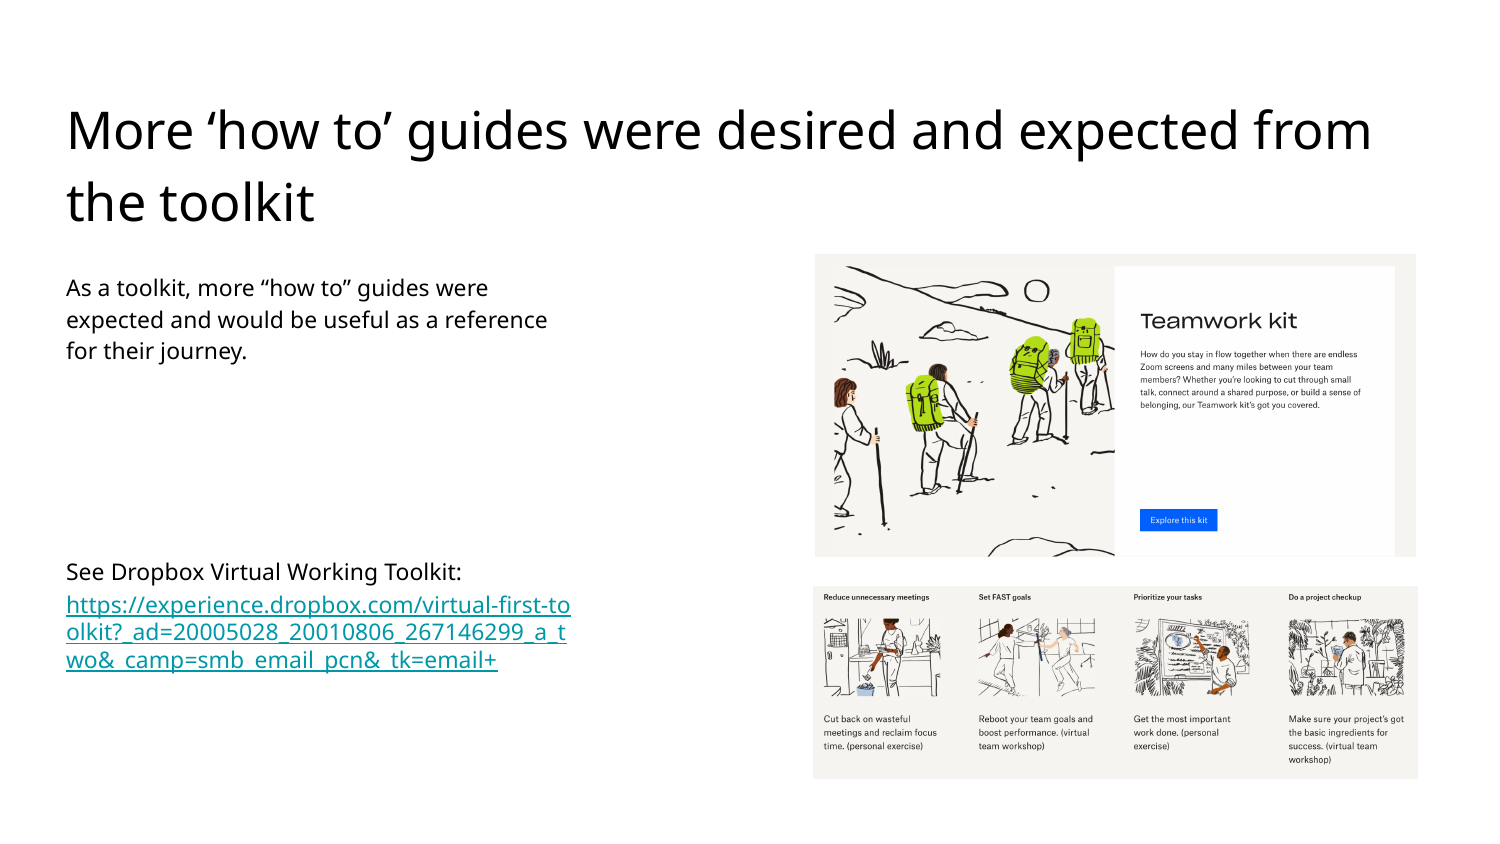

# More ‘how to’ guides were desired and expected from the toolkit
As a toolkit, more “how to” guides were expected and would be useful as a reference for their journey.
See Dropbox Virtual Working Toolkit: https://experience.dropbox.com/virtual-first-toolkit?_ad=20005028_20010806_267146299_a_two&_camp=smb_email_pcn&_tk=email+